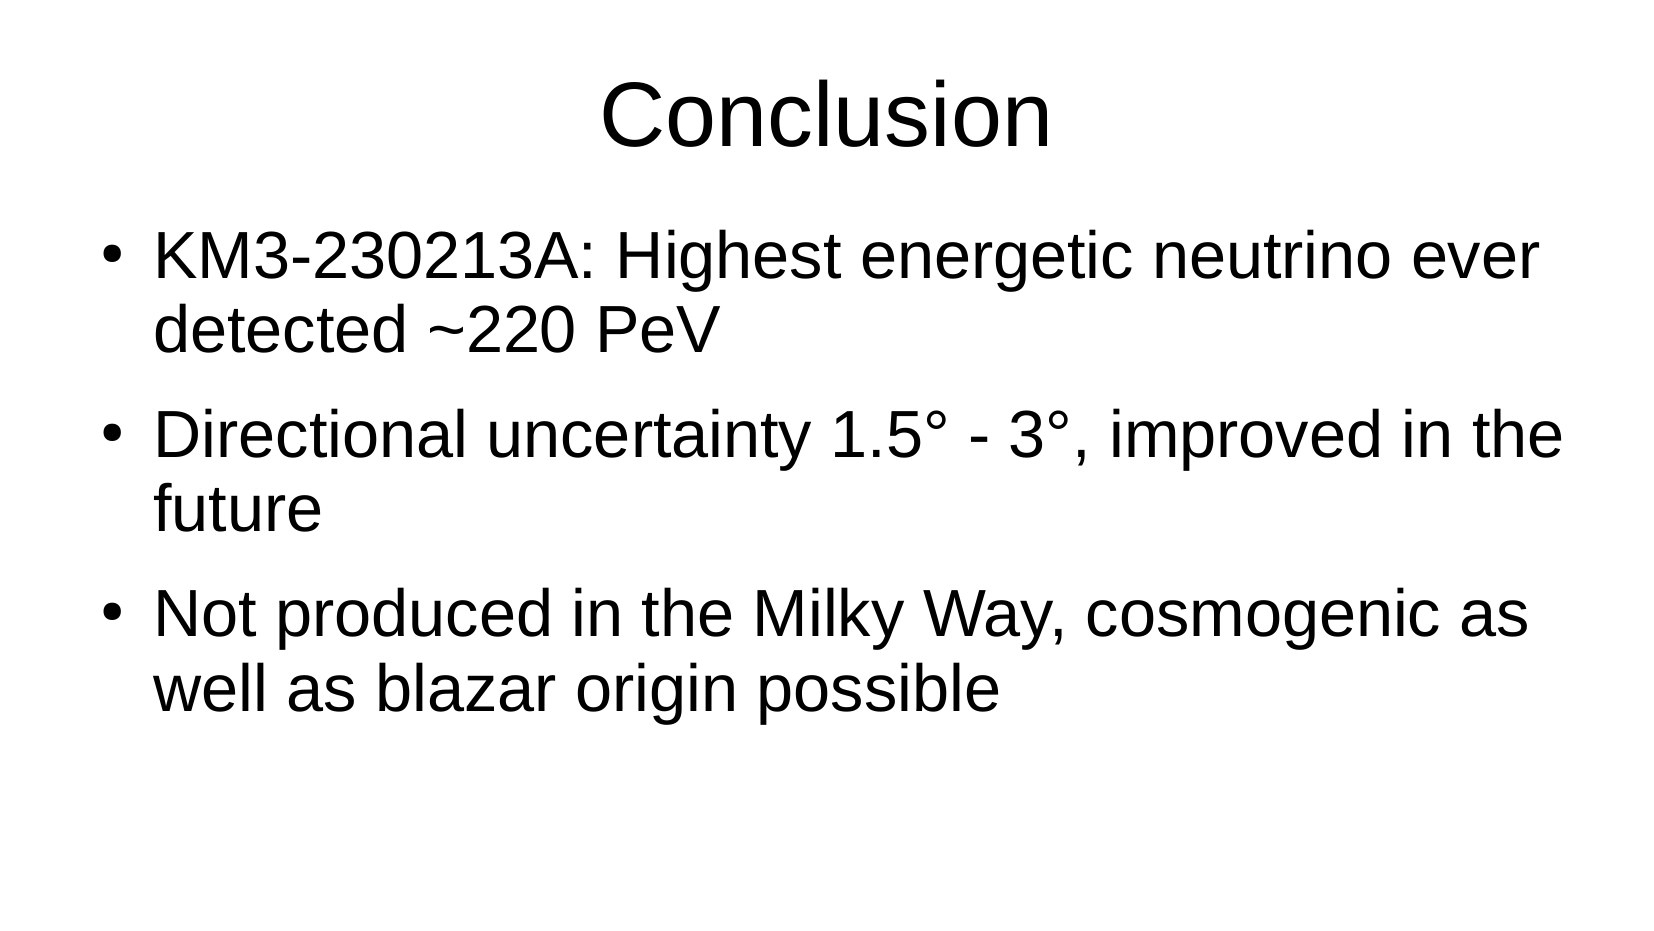

# Conclusion
KM3-230213A: Highest energetic neutrino ever detected ~220 PeV
Directional uncertainty 1.5° - 3°, improved in the future
Not produced in the Milky Way, cosmogenic as well as blazar origin possible